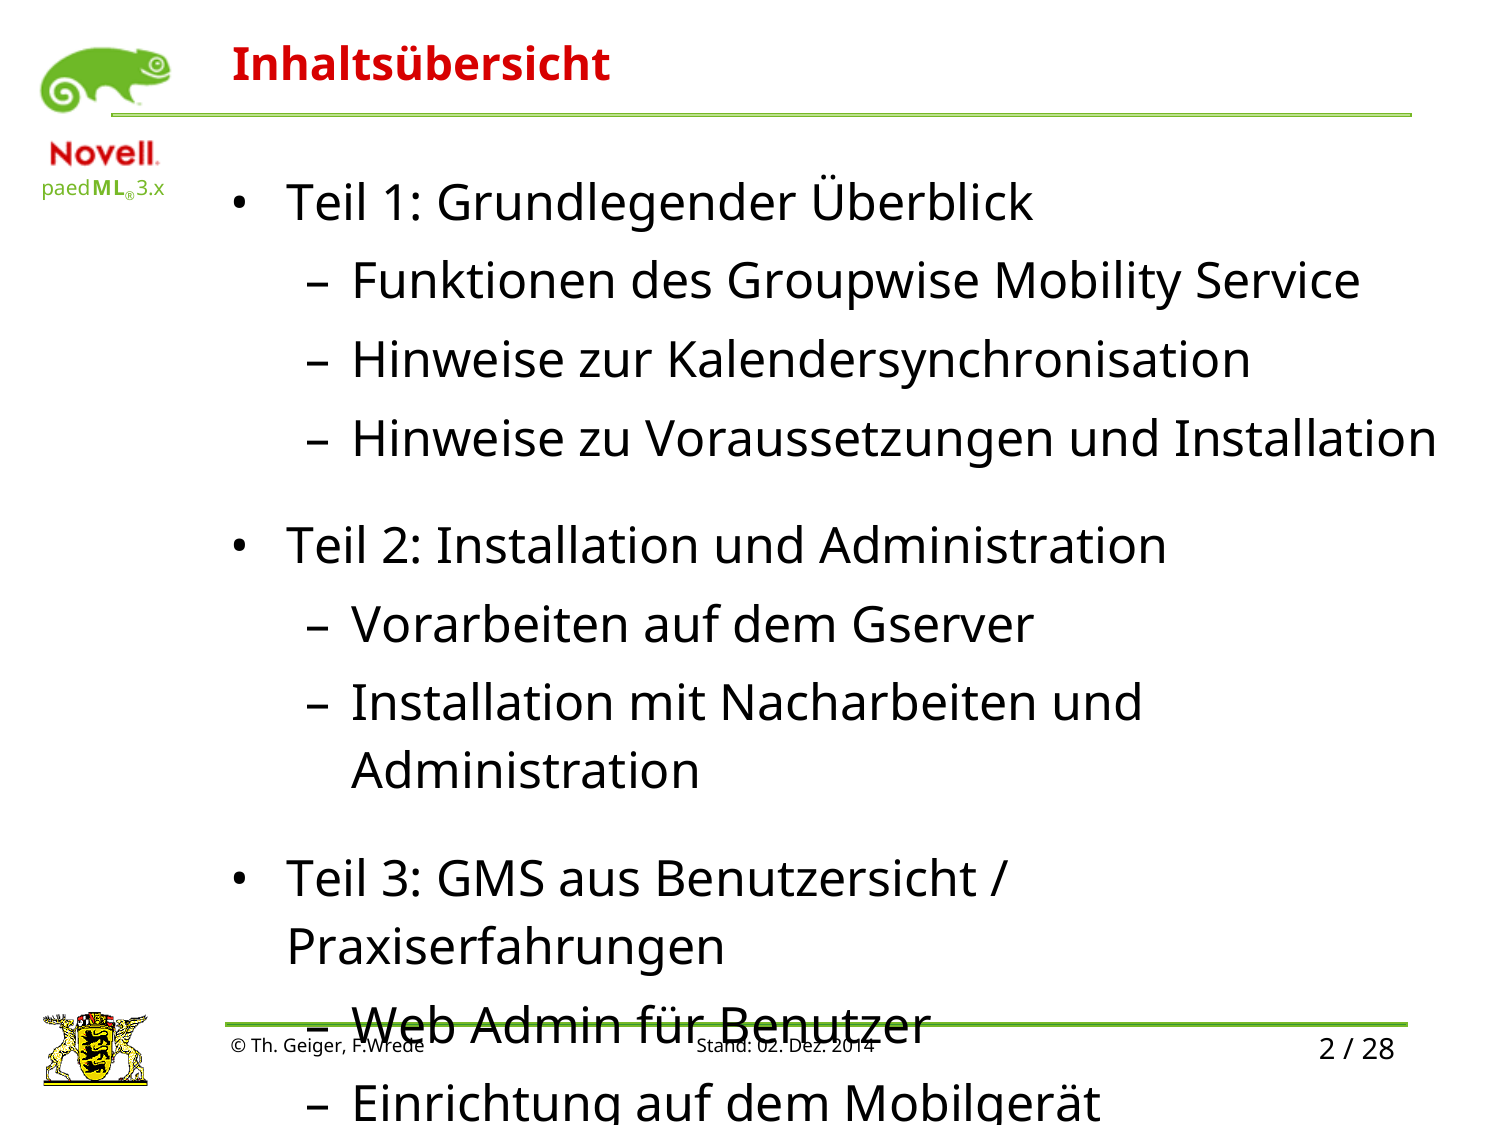

# Inhaltsübersicht
Teil 1: Grundlegender Überblick
Funktionen des Groupwise Mobility Service
Hinweise zur Kalendersynchronisation
Hinweise zu Voraussetzungen und Installation
Teil 2: Installation und Administration
Vorarbeiten auf dem Gserver
Installation mit Nacharbeiten und Administration
Teil 3: GMS aus Benutzersicht / Praxiserfahrungen
Web Admin für Benutzer
Einrichtung auf dem Mobilgerät
Wichtig: GMS ist momentan nicht Bestandteil der paedML → Es besteht kein Support-Anspruch!
2
© Th. Geiger, F.Wrede
02. Dez. 2014